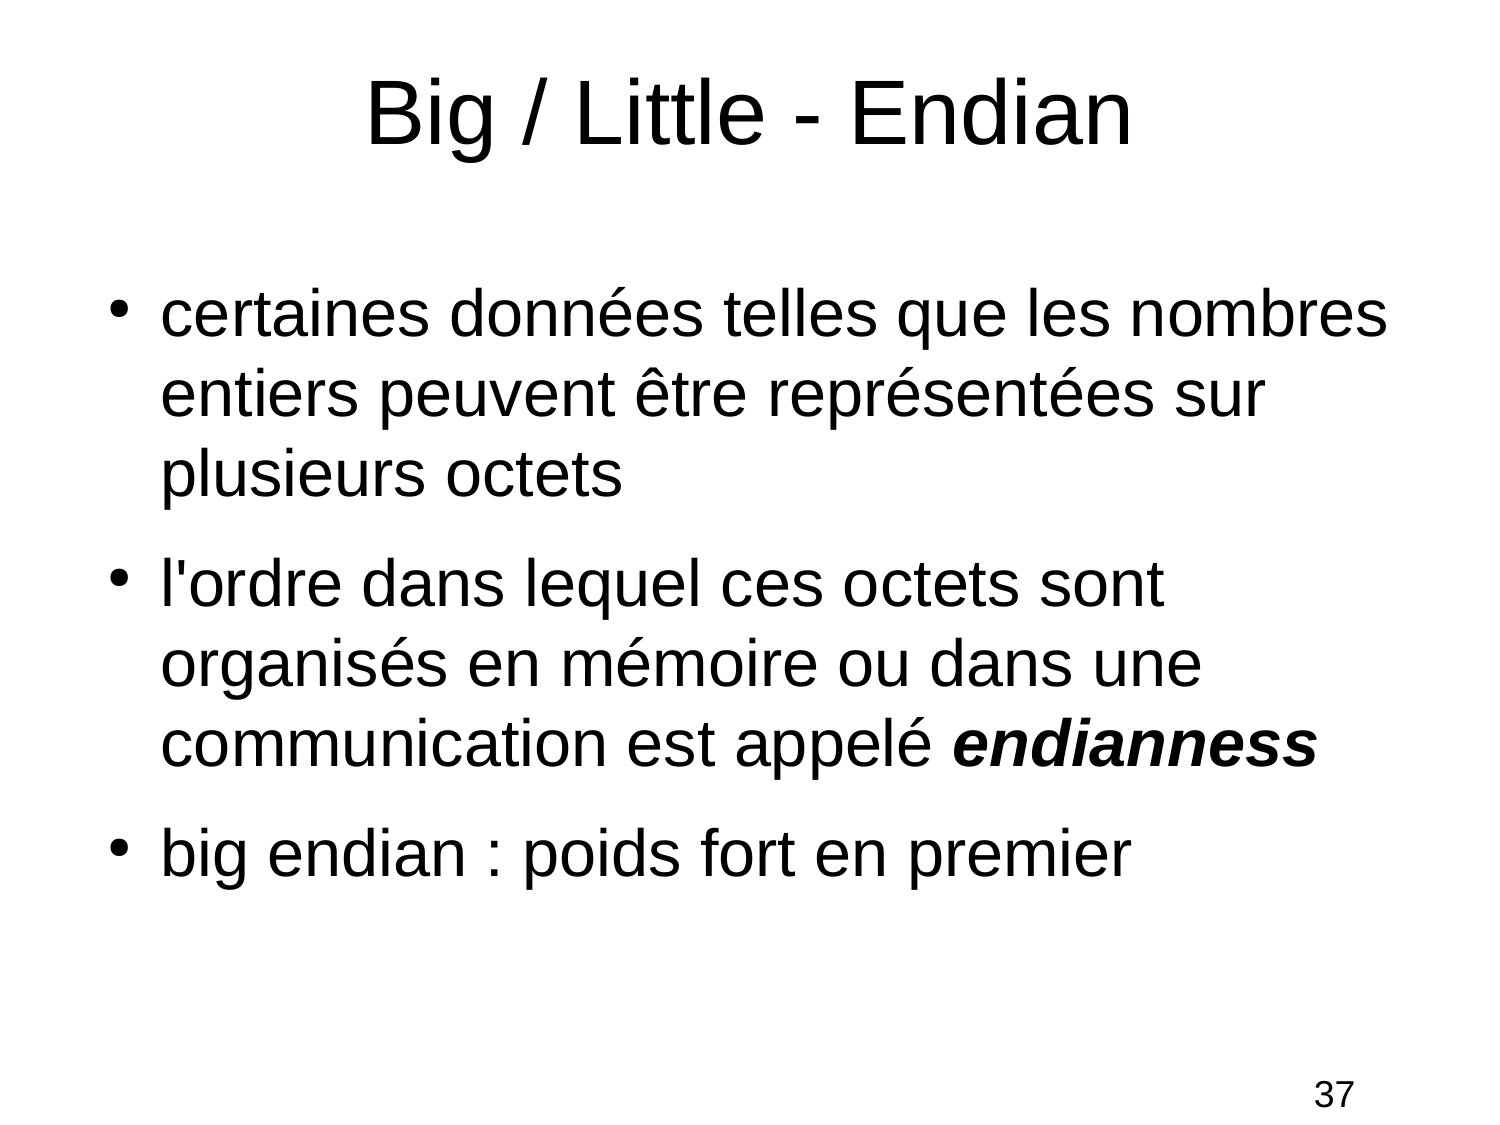

# Big / Little - Endian
certaines données telles que les nombres entiers peuvent être représentées sur plusieurs octets
l'ordre dans lequel ces octets sont organisés en mémoire ou dans une communication est appelé endianness
big endian : poids fort en premier